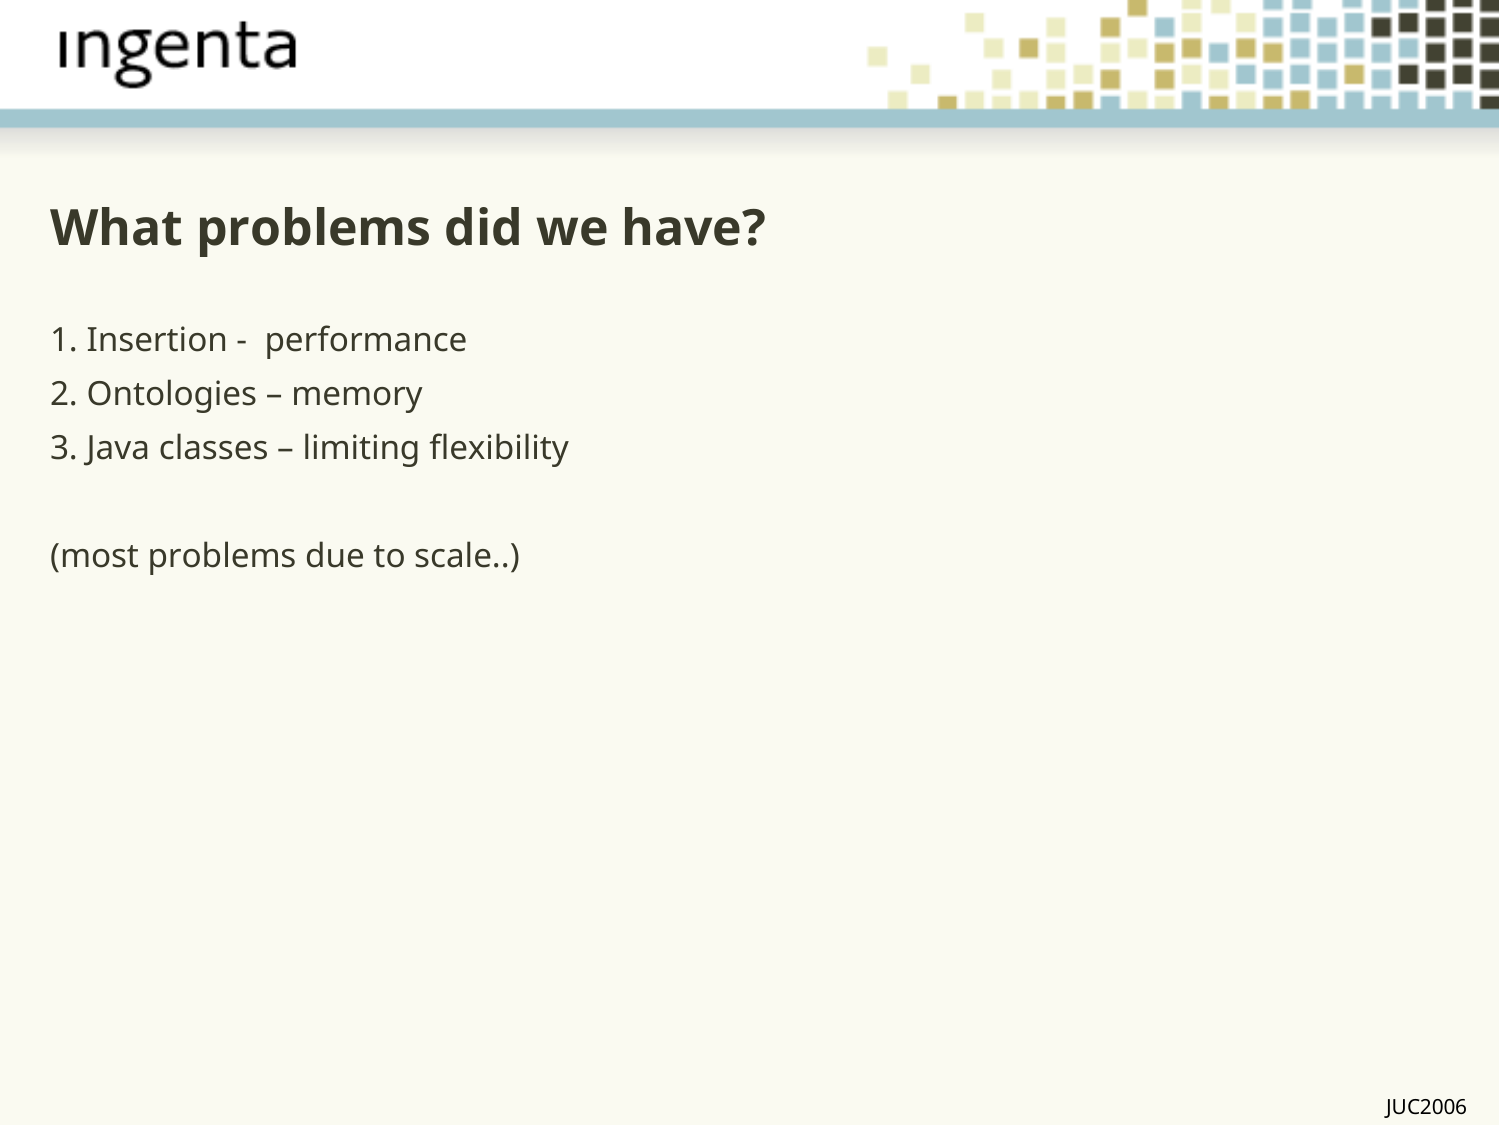

# What problems did we have?
1. Insertion - performance
2. Ontologies – memory
3. Java classes – limiting flexibility
(most problems due to scale..)